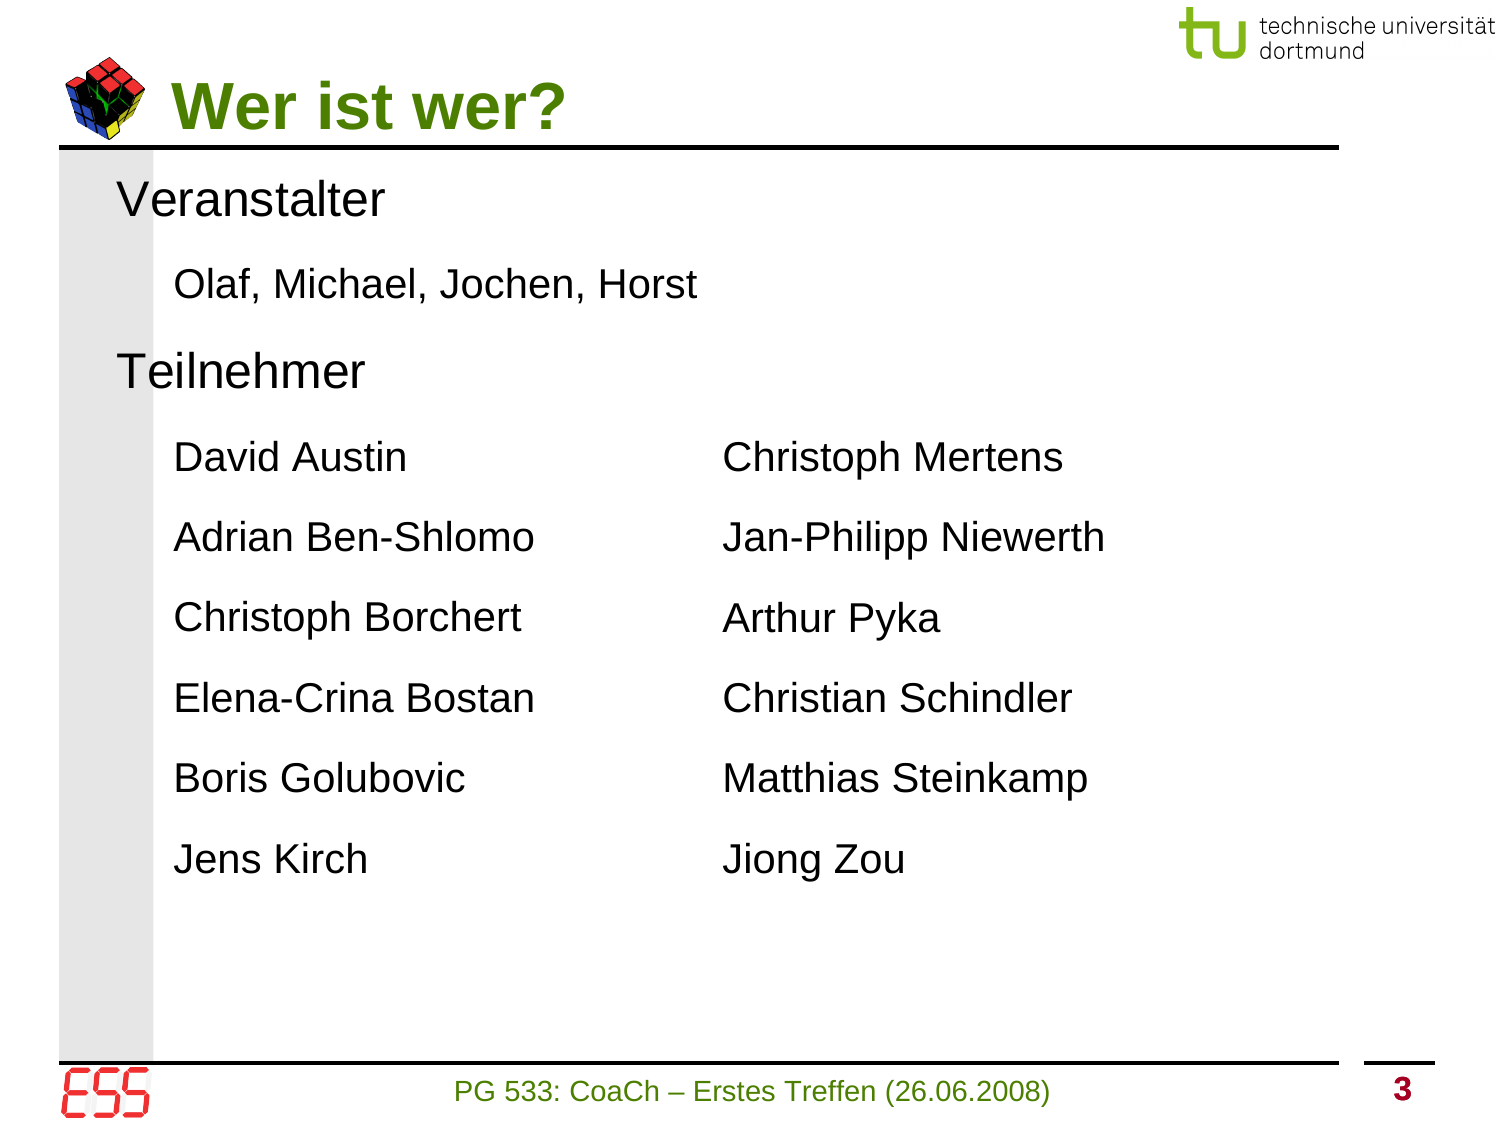

# Wer ist wer?
Veranstalter
Olaf, Michael, Jochen, Horst
Teilnehmer
David Austin
Adrian Ben-Shlomo
Christoph Borchert
Elena-Crina Bostan
Boris Golubovic
Jens Kirch
Christoph Mertens
Jan-Philipp Niewerth
Arthur Pyka
Christian Schindler
Matthias Steinkamp
Jiong Zou